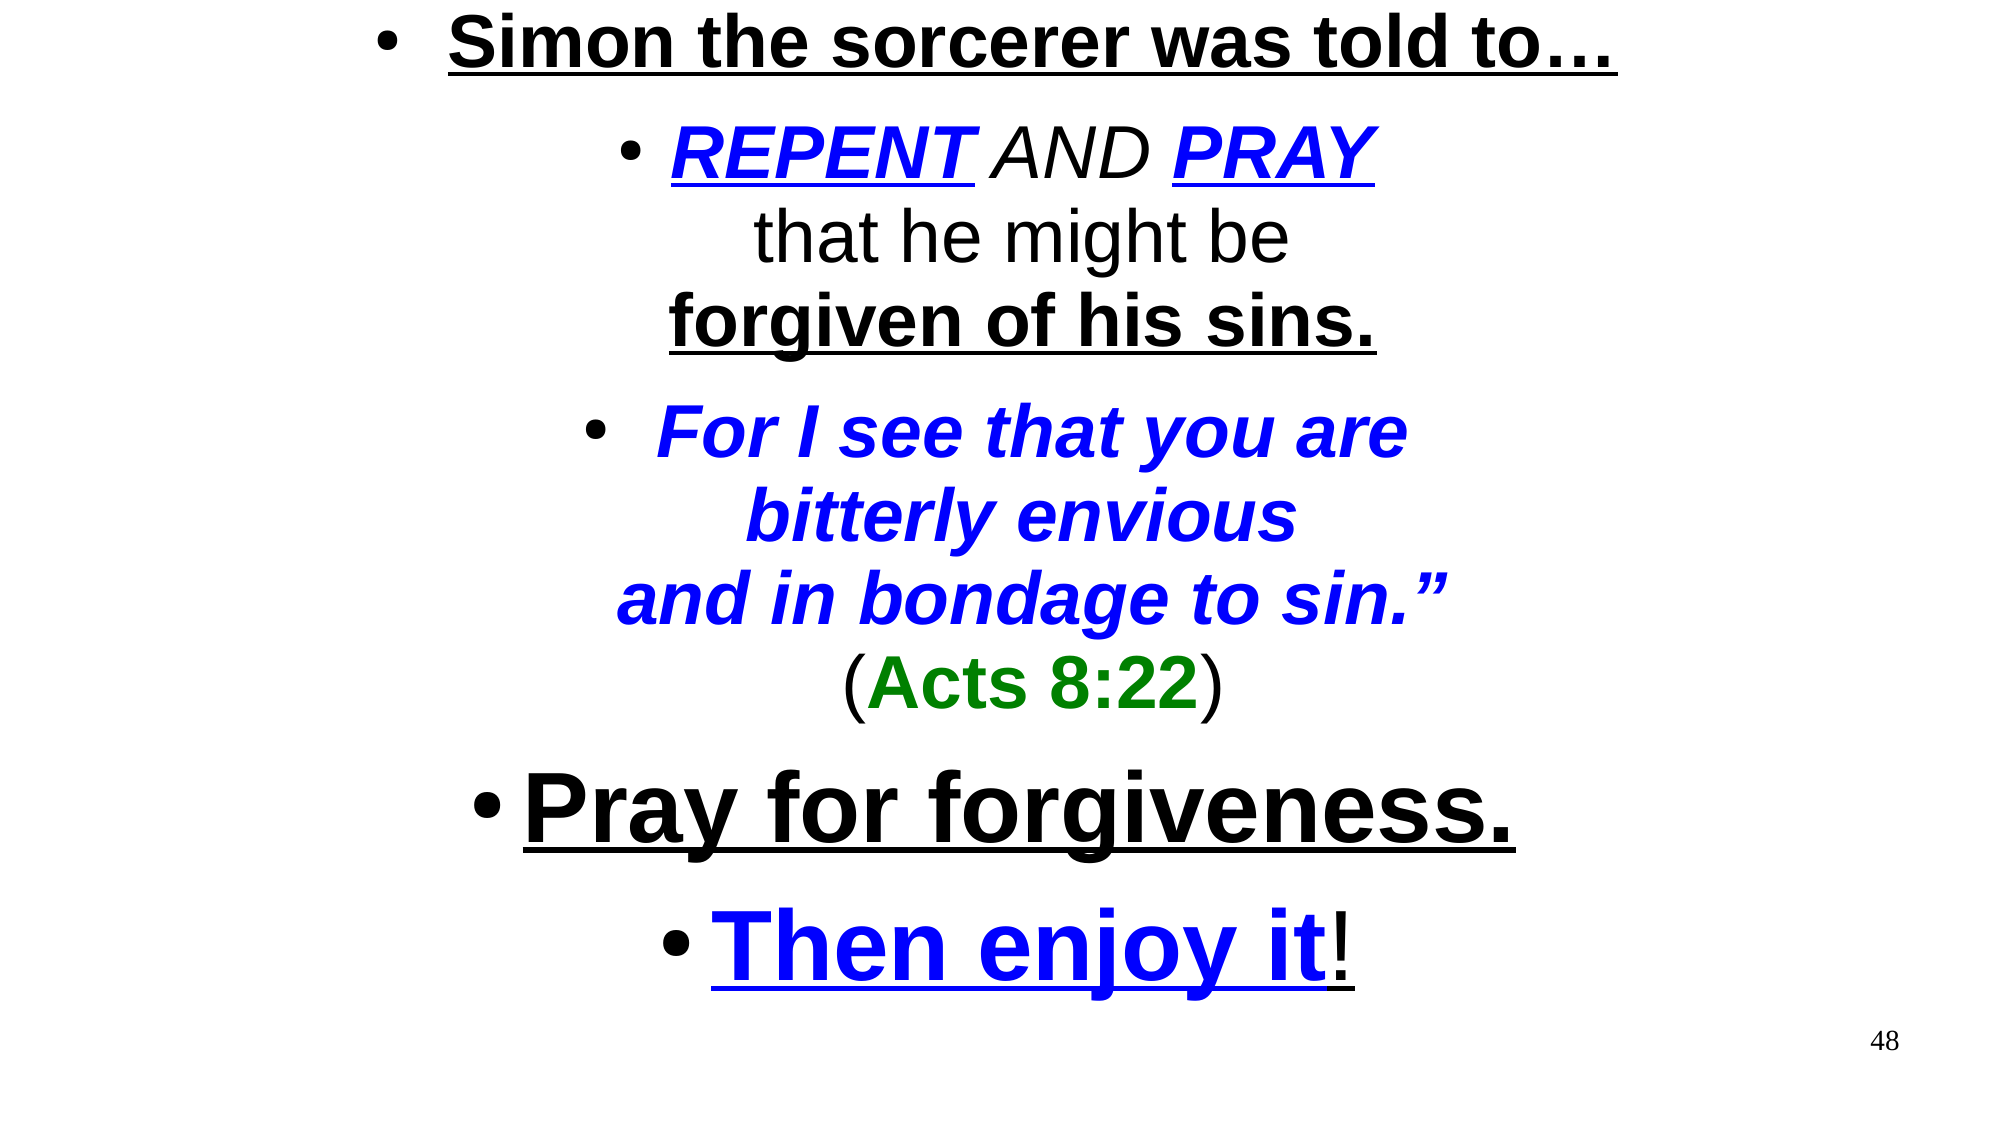

# Simon the sorcerer was told to…
REPENT AND PRAY 
that he might be
forgiven of his sins.
 For I see that you are
bitterly envious
and in bondage to sin.”
(Acts 8:22)
Pray for forgiveness.
Then enjoy it!
48